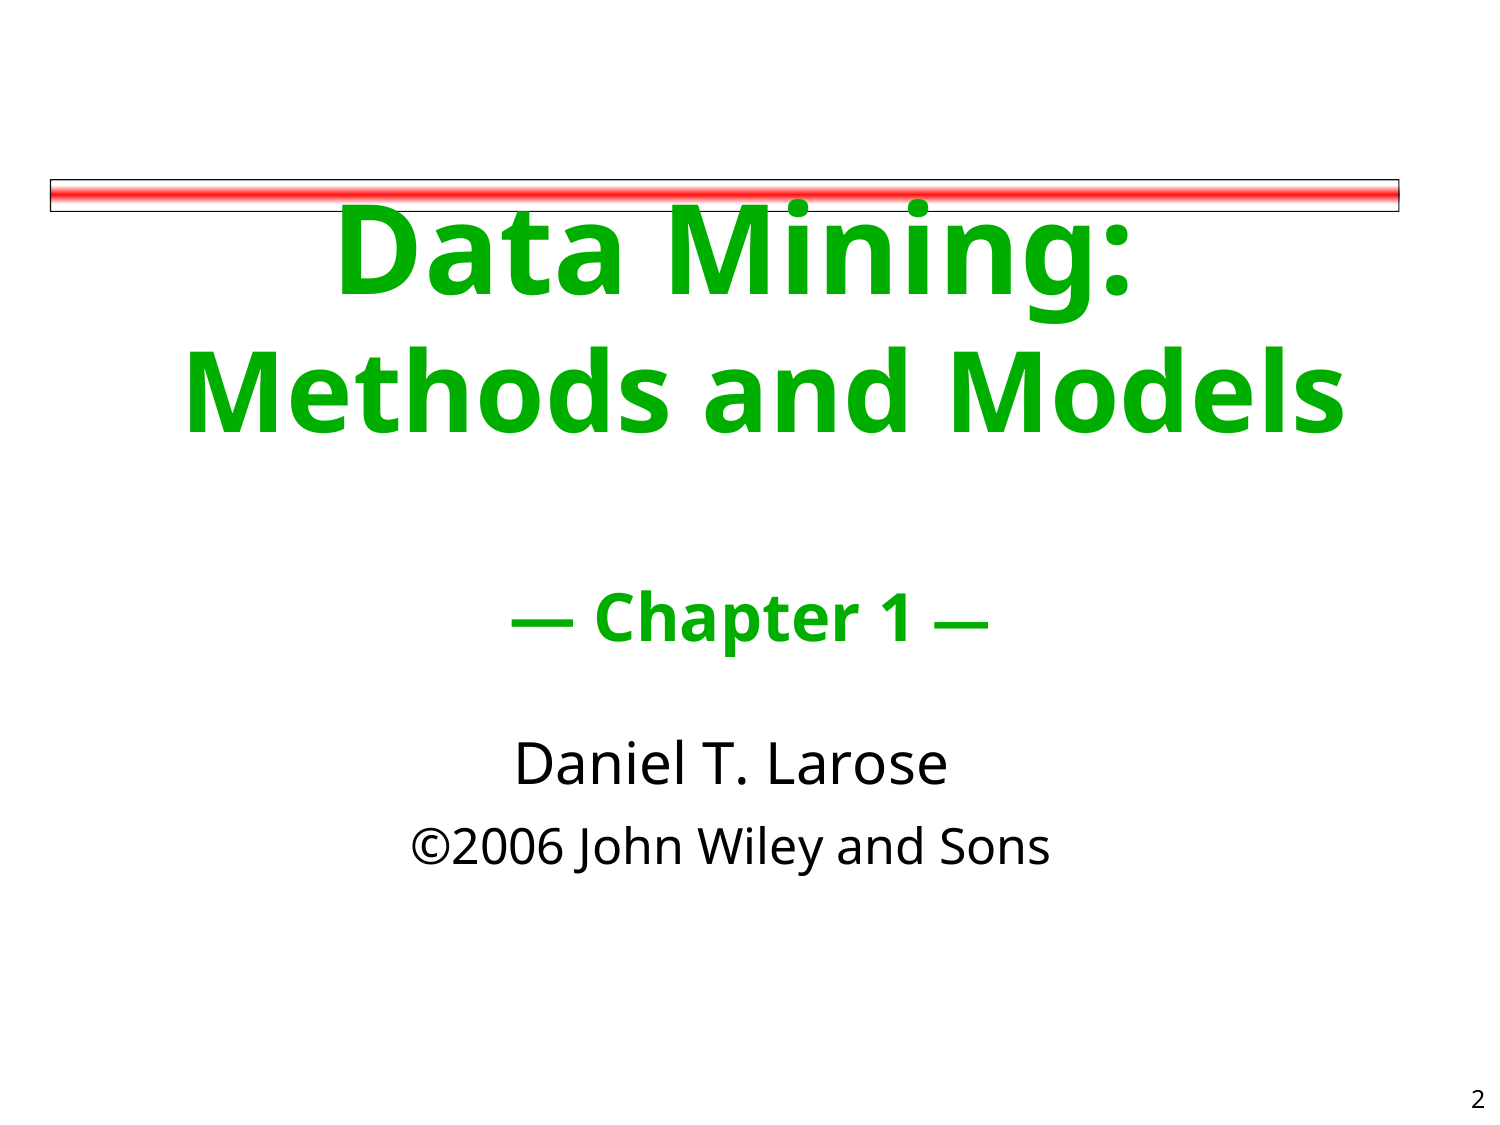

# Data Mining: Methods and Models — Chapter 1 —
Daniel T. Larose
©2006 John Wiley and Sons